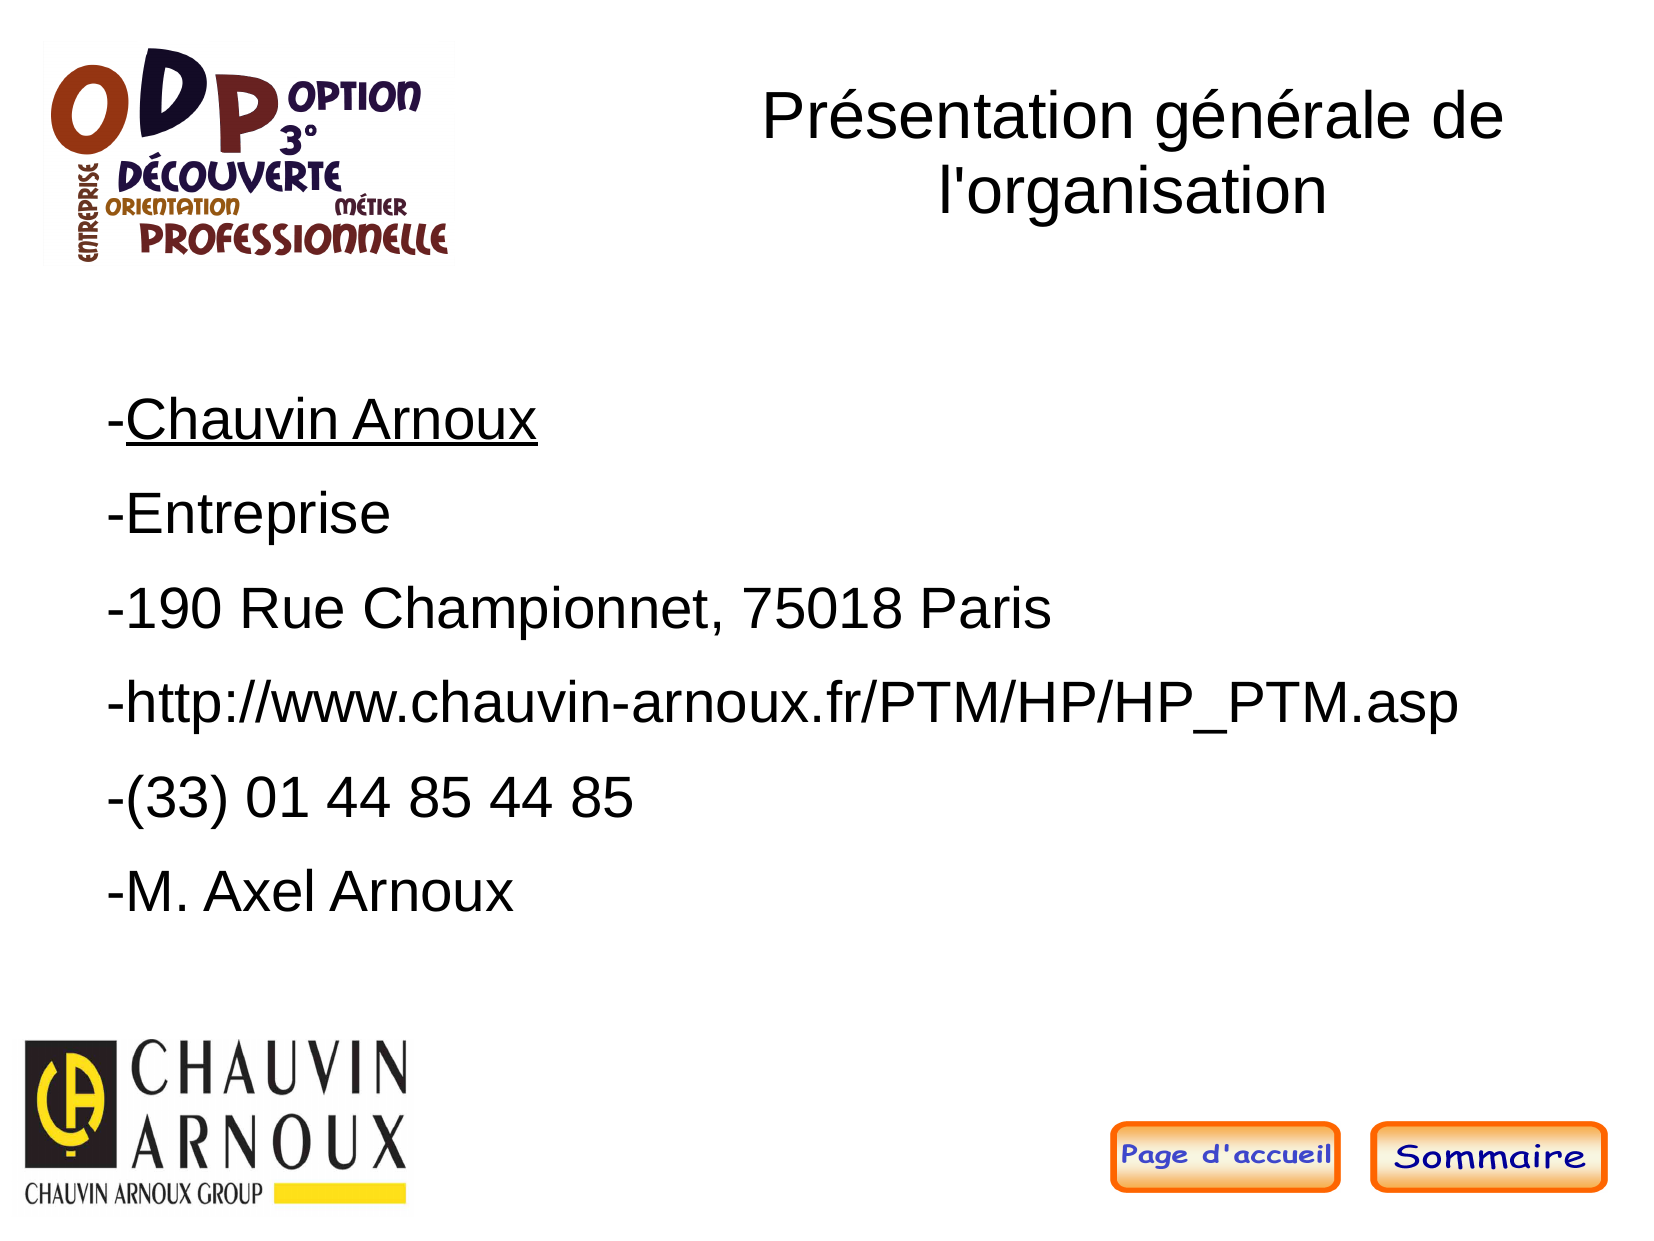

# Présentation générale de l'organisation
-Chauvin Arnoux
-Entreprise
-190 Rue Championnet, 75018 Paris
-http://www.chauvin-arnoux.fr/PTM/HP/HP_PTM.asp
-(33) 01 44 85 44 85
-M. Axel Arnoux